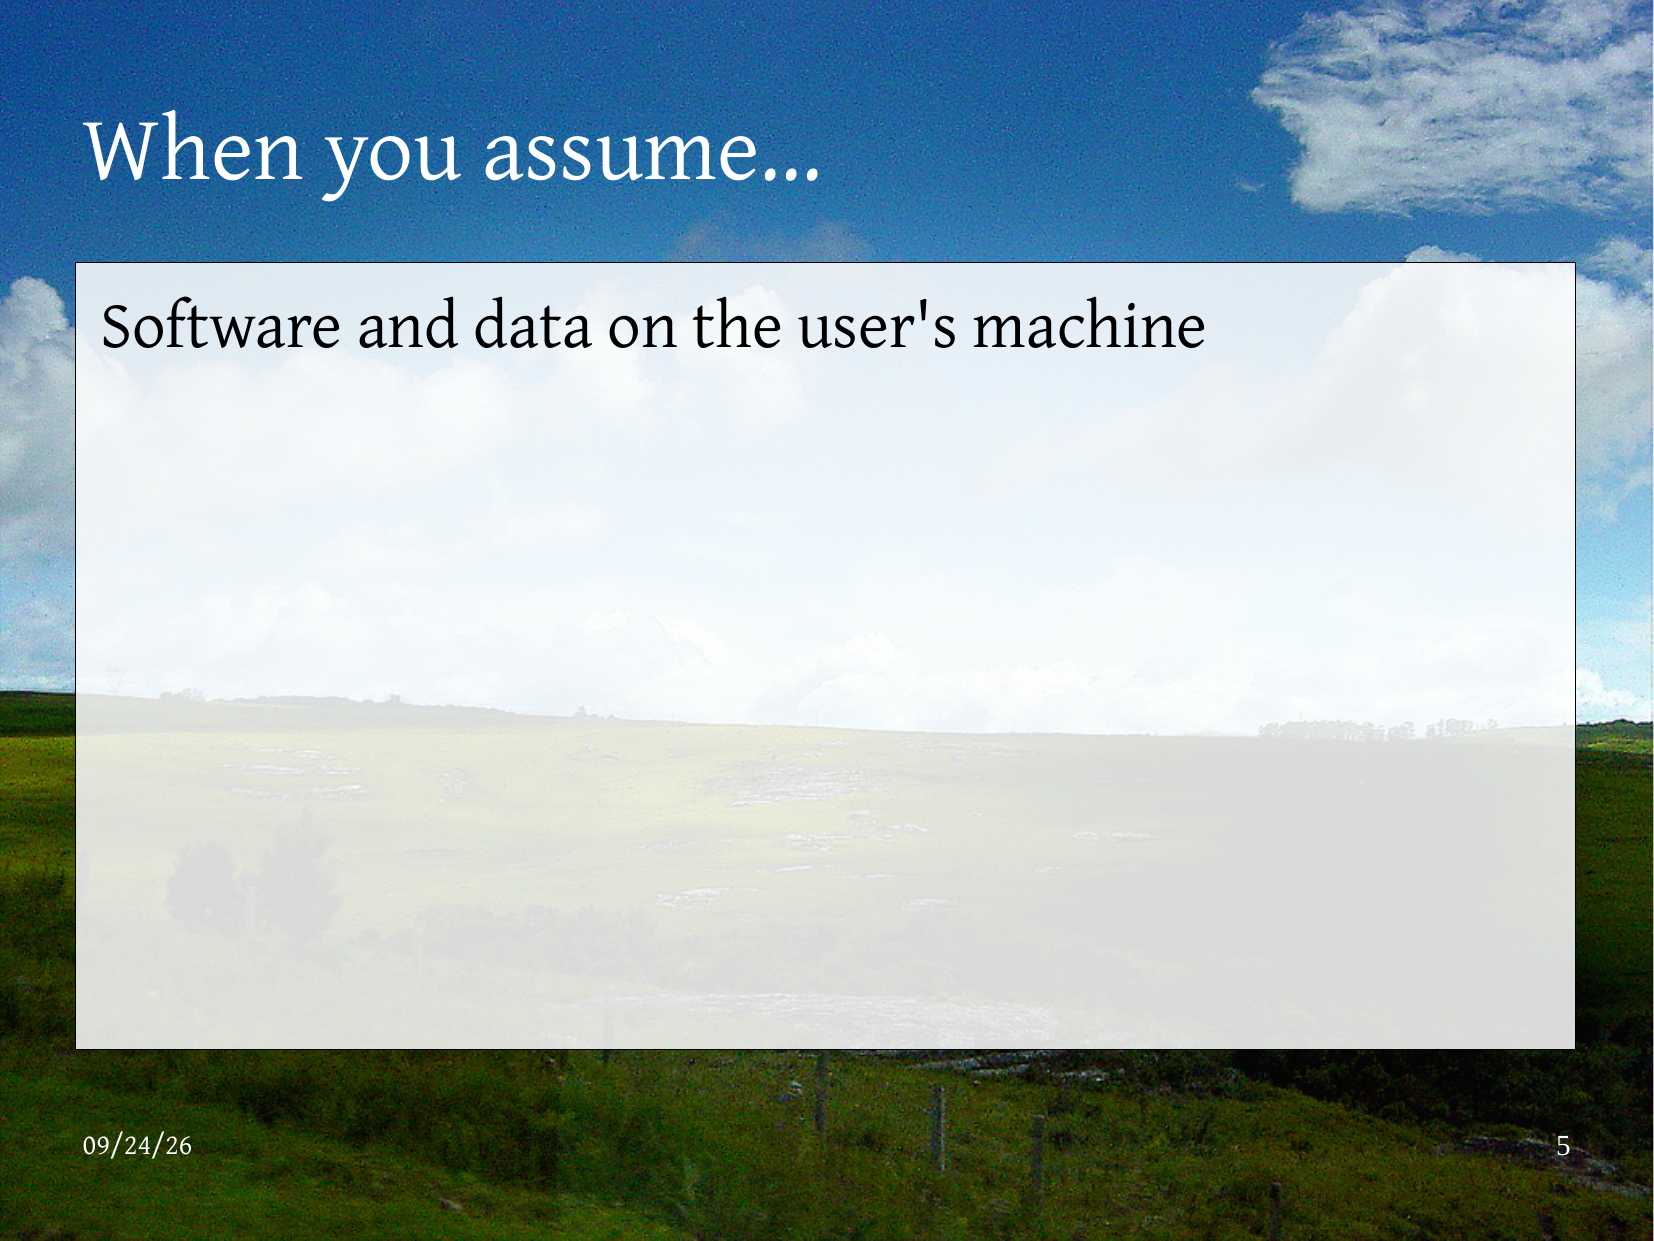

# When you assume...
Software and data on the user's machine
5